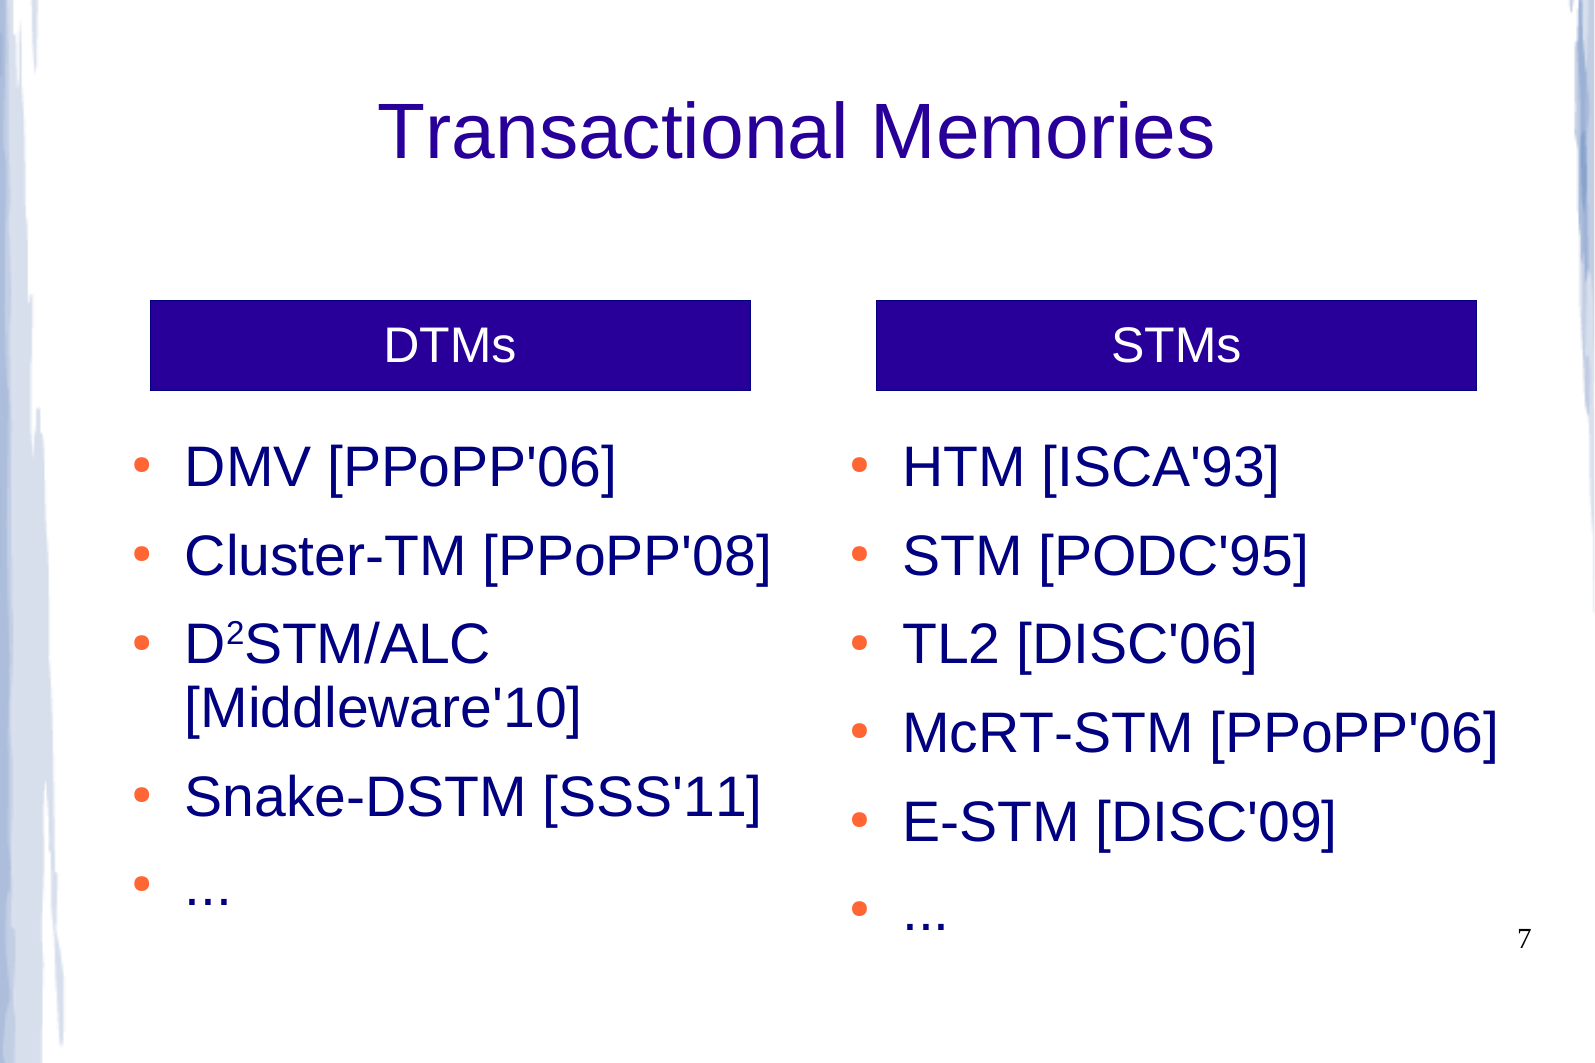

# Transactional Memories
DTMs
STMs
DMV [PPoPP'06]
Cluster-TM [PPoPP'08]
D2STM/ALC [Middleware'10]
Snake-DSTM [SSS'11]
...
HTM [ISCA'93]
STM [PODC'95]
TL2 [DISC'06]
McRT-STM [PPoPP'06]
E-STM [DISC'09]
...
7